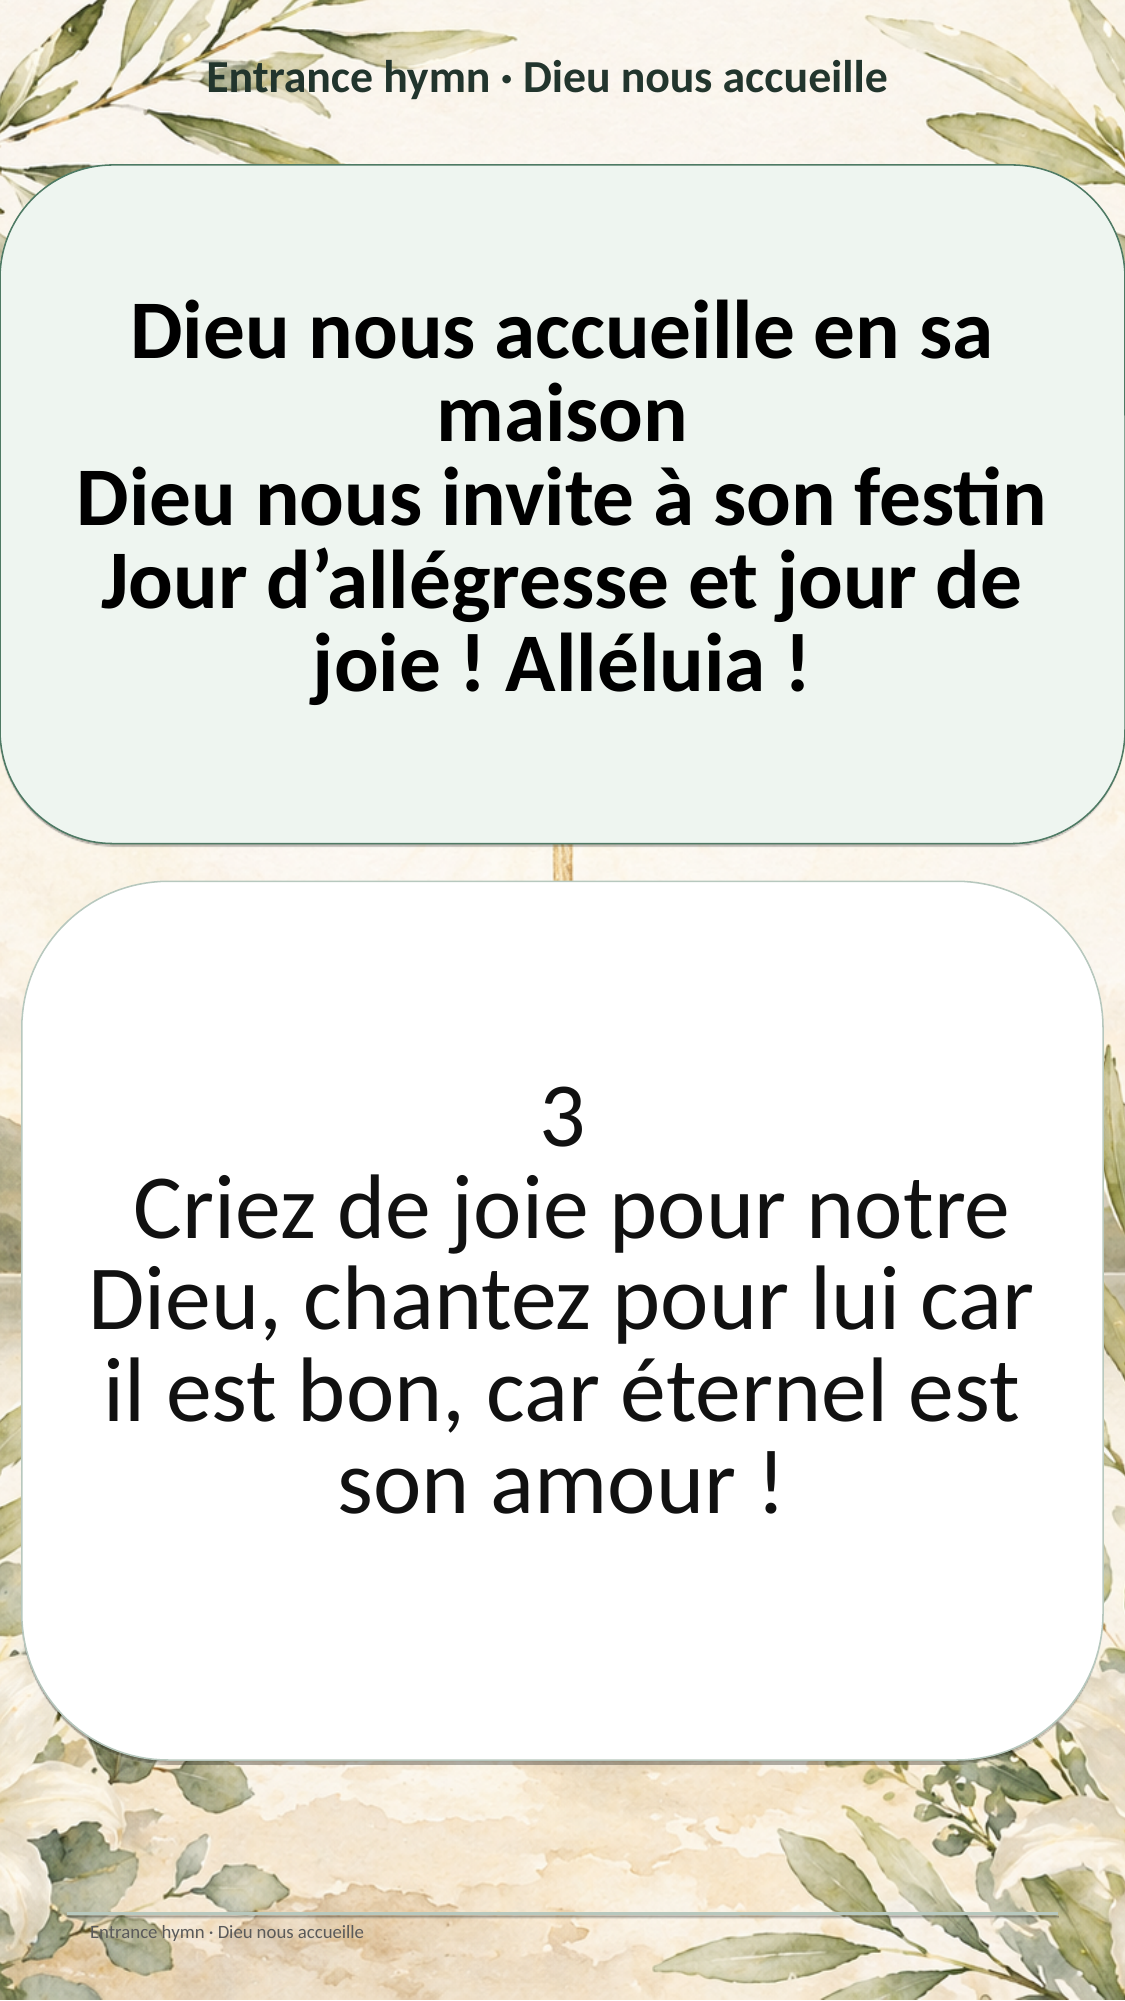

Entrance hymn · Dieu nous accueille
Dieu nous accueille en sa maison
Dieu nous invite à son festin
Jour d’allégresse et jour de joie ! Alléluia !
3
 Criez de joie pour notre Dieu, chantez pour lui car il est bon, car éternel est son amour !
Entrance hymn · Dieu nous accueille